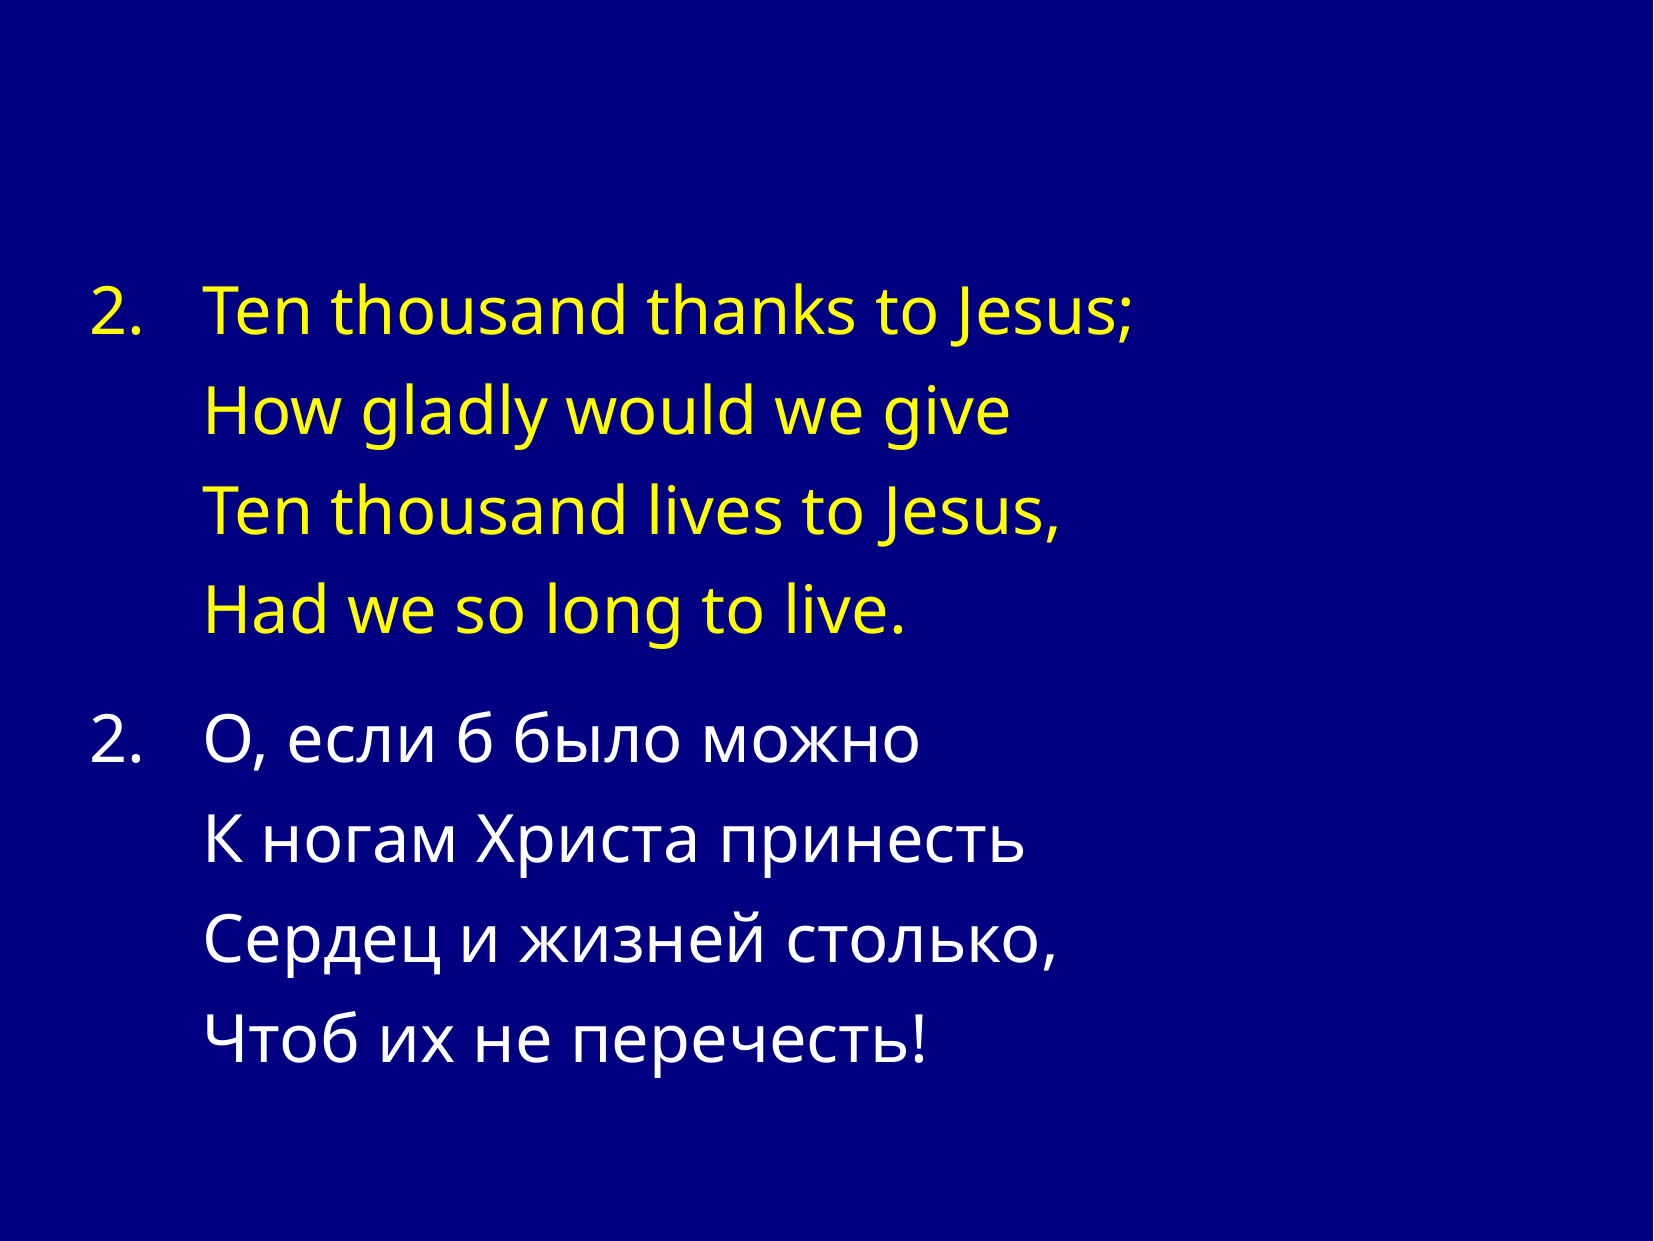

2.	Ten thousand thanks to Jesus;
	How gladly would we give
	Ten thousand lives to Jesus,
	Had we so long to live.
2.	О, если б было можно
	К ногам Христа принесть
	Сердец и жизней столько,
	Чтоб их не перечесть!